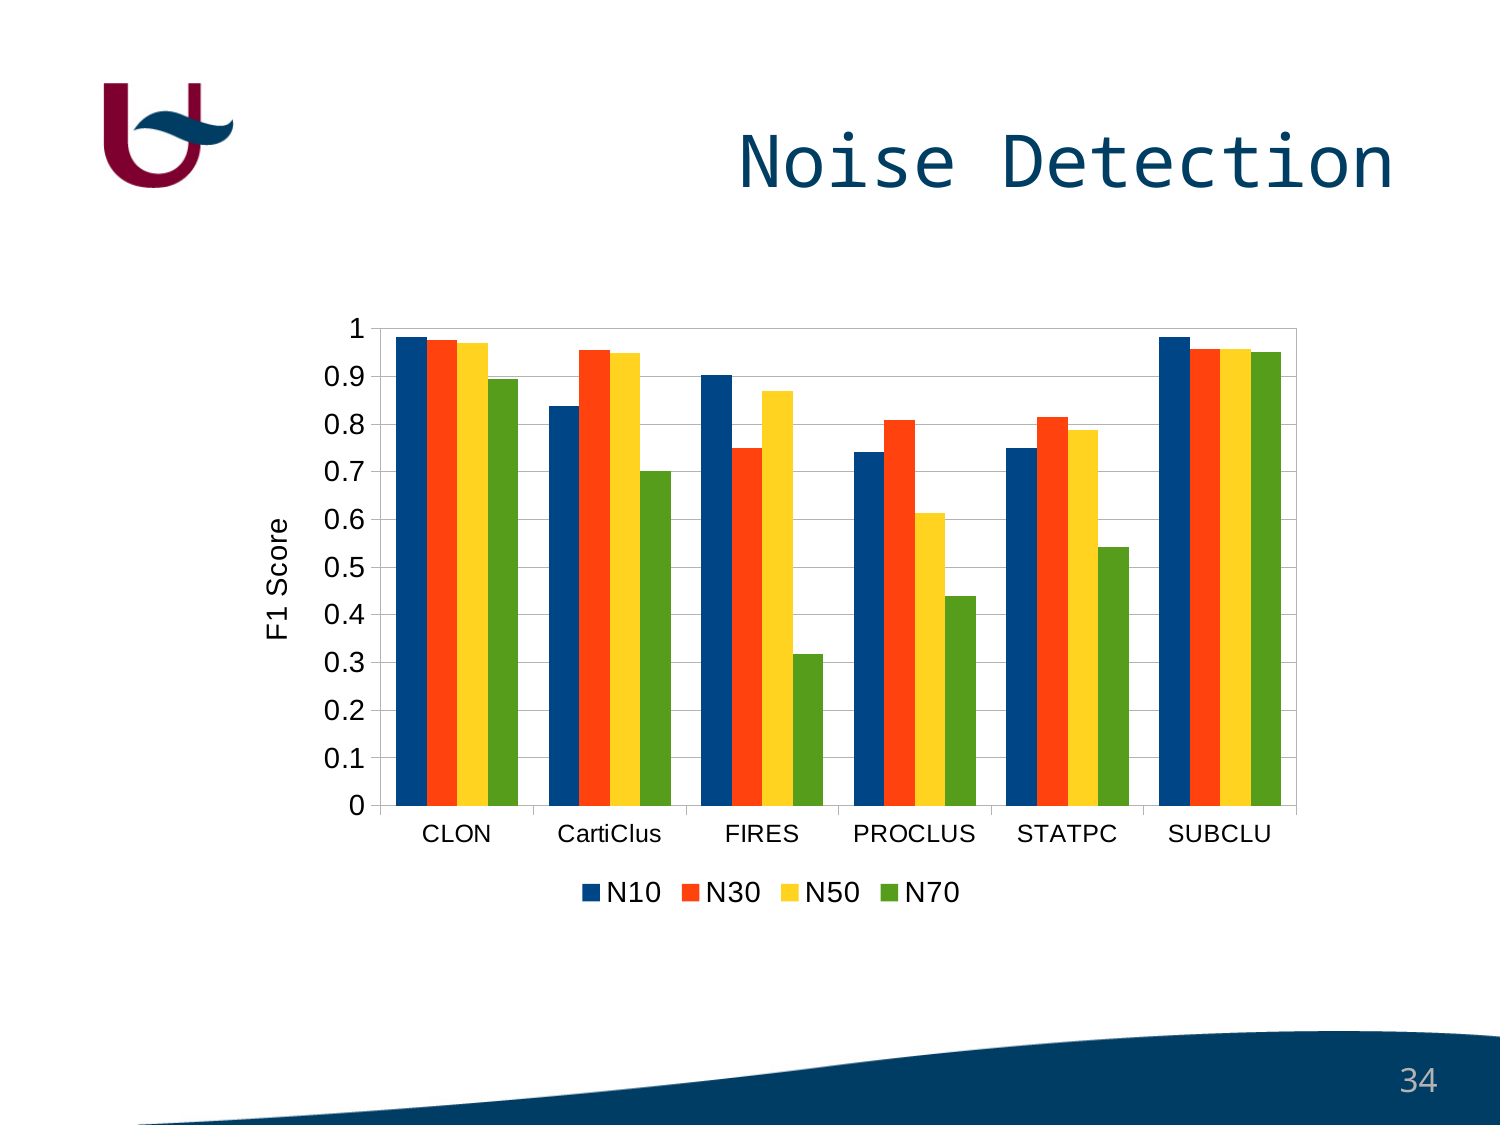

# Noise Detection
### Chart
| Category | N10 | N30 | N50 | N70 |
|---|---|---|---|---|
| CLON | 0.9819 | 0.9755 | 0.9705 | 0.8939 |
| CartiClus | 0.83687 | 0.95548 | 0.94891 | 0.70254 |
| FIRES | 0.9035 | 0.7496 | 0.8689 | 0.3176 |
| PROCLUS | 0.742 | 0.8085 | 0.612666666666667 | 0.439766666666667 |
| STATPC | 0.7509 | 0.8157 | 0.7871 | 0.5429 |
| SUBCLU | 0.9831 | 0.9564 | 0.9574 | 0.9519 |